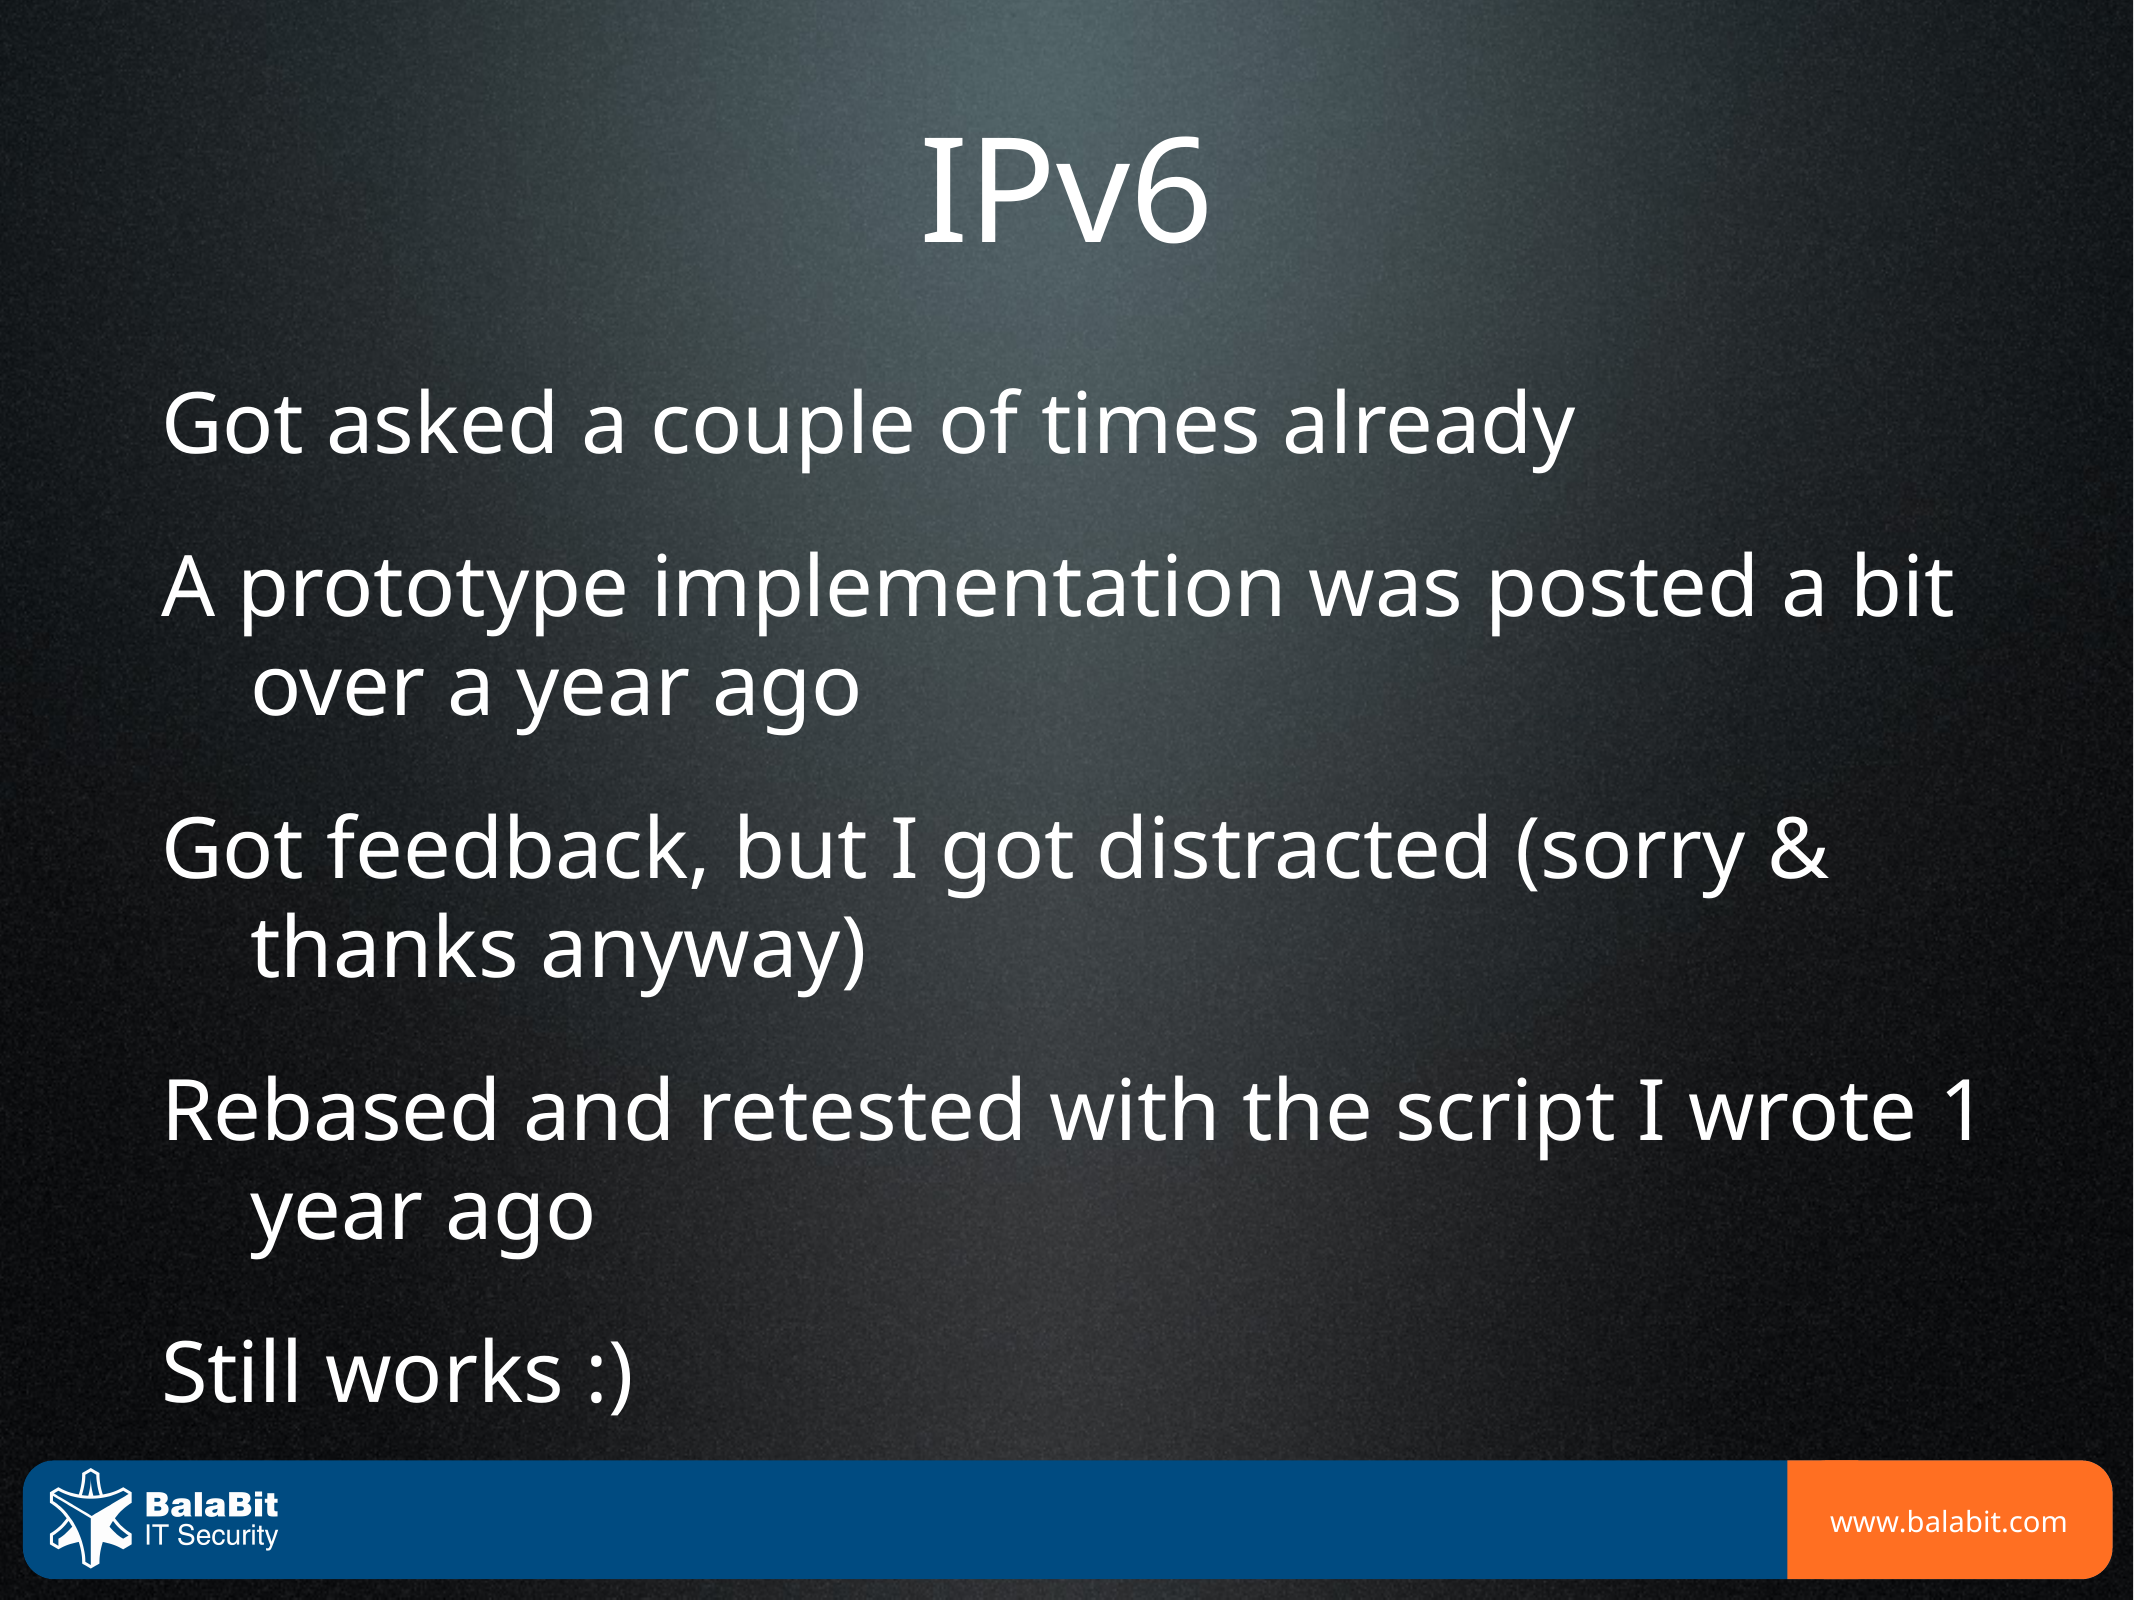

# IPv6
Got asked a couple of times already
A prototype implementation was posted a bit over a year ago
Got feedback, but I got distracted (sorry & thanks anyway)
Rebased and retested with the script I wrote 1 year ago
Still works :)